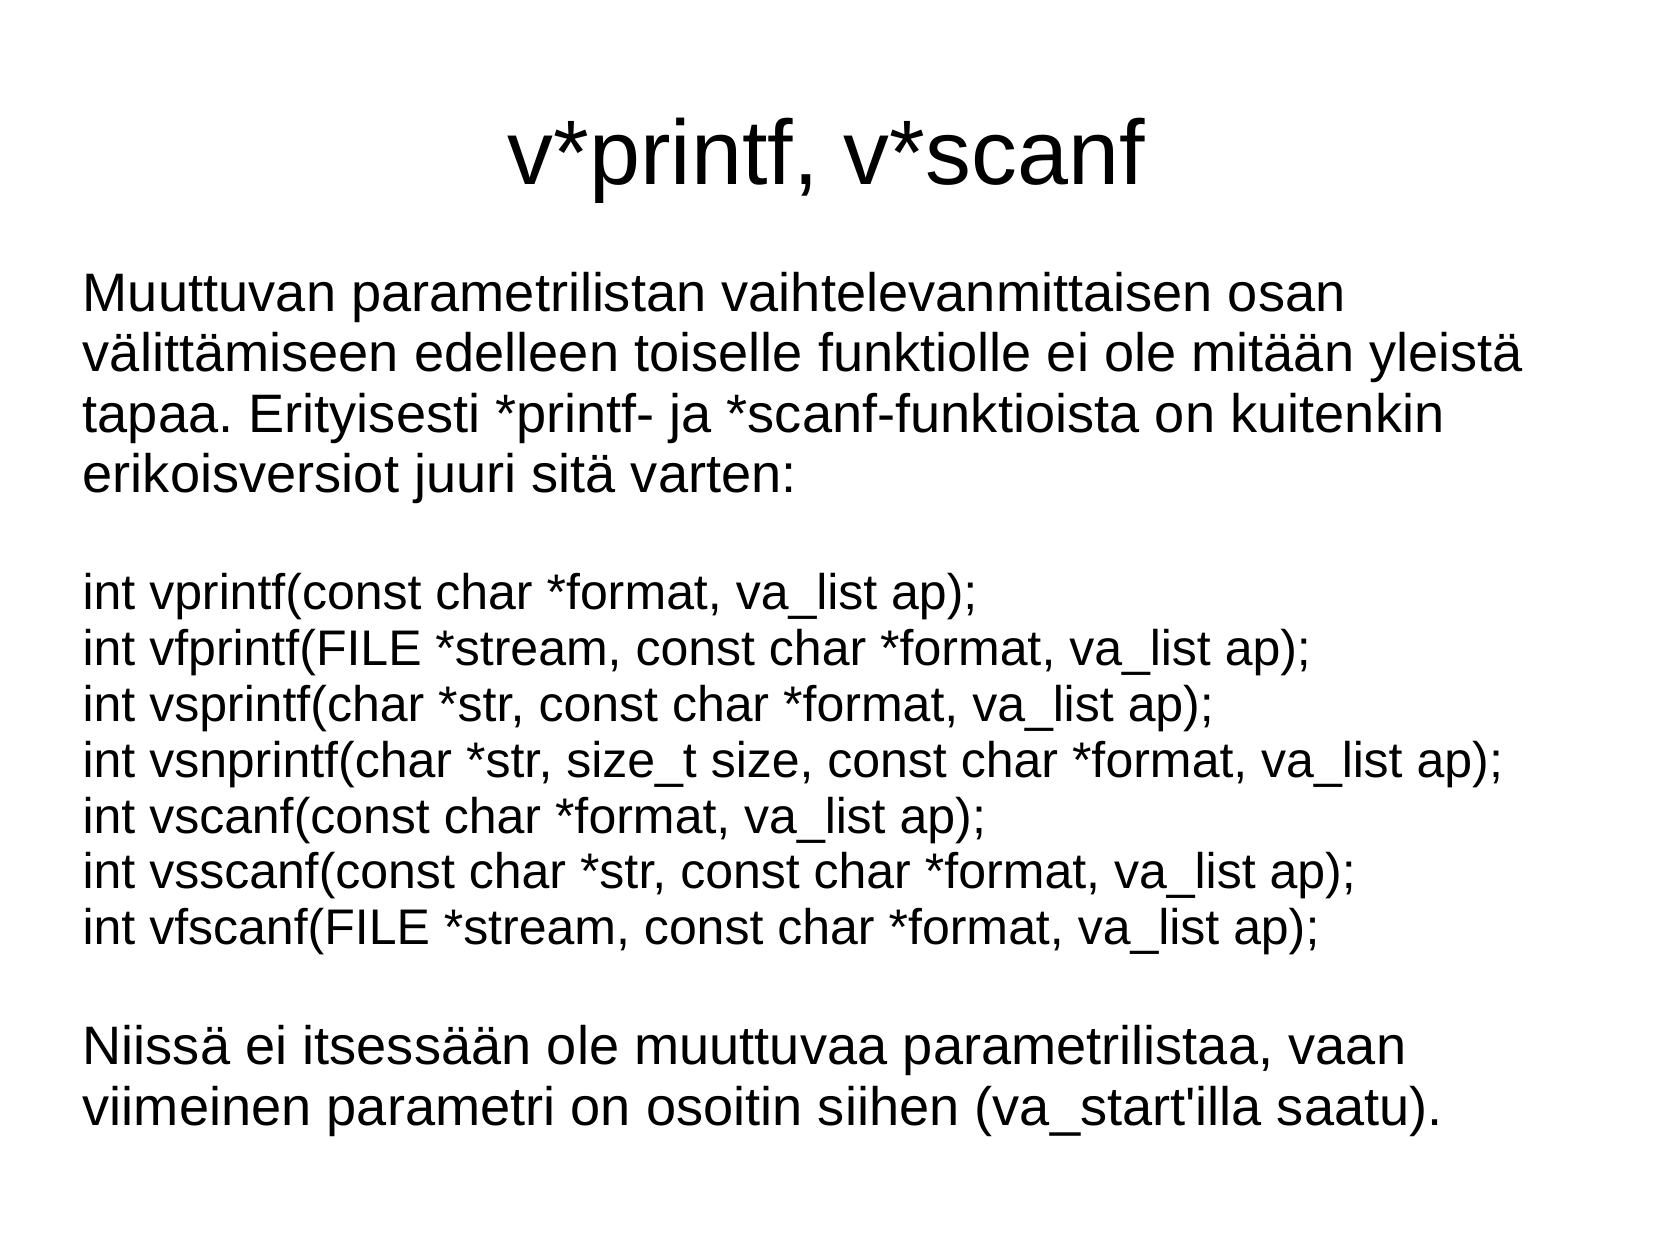

# v*printf, v*scanf
Muuttuvan parametrilistan vaihtelevanmittaisen osan välittämiseen edelleen toiselle funktiolle ei ole mitään yleistä tapaa. Erityisesti *printf- ja *scanf-funktioista on kuitenkin erikoisversiot juuri sitä varten:
int vprintf(const char *format, va_list ap);
int vfprintf(FILE *stream, const char *format, va_list ap);
int vsprintf(char *str, const char *format, va_list ap);
int vsnprintf(char *str, size_t size, const char *format, va_list ap);
int vscanf(const char *format, va_list ap);
int vsscanf(const char *str, const char *format, va_list ap);
int vfscanf(FILE *stream, const char *format, va_list ap);
Niissä ei itsessään ole muuttuvaa parametrilistaa, vaan viimeinen parametri on osoitin siihen (va_start'illa saatu).